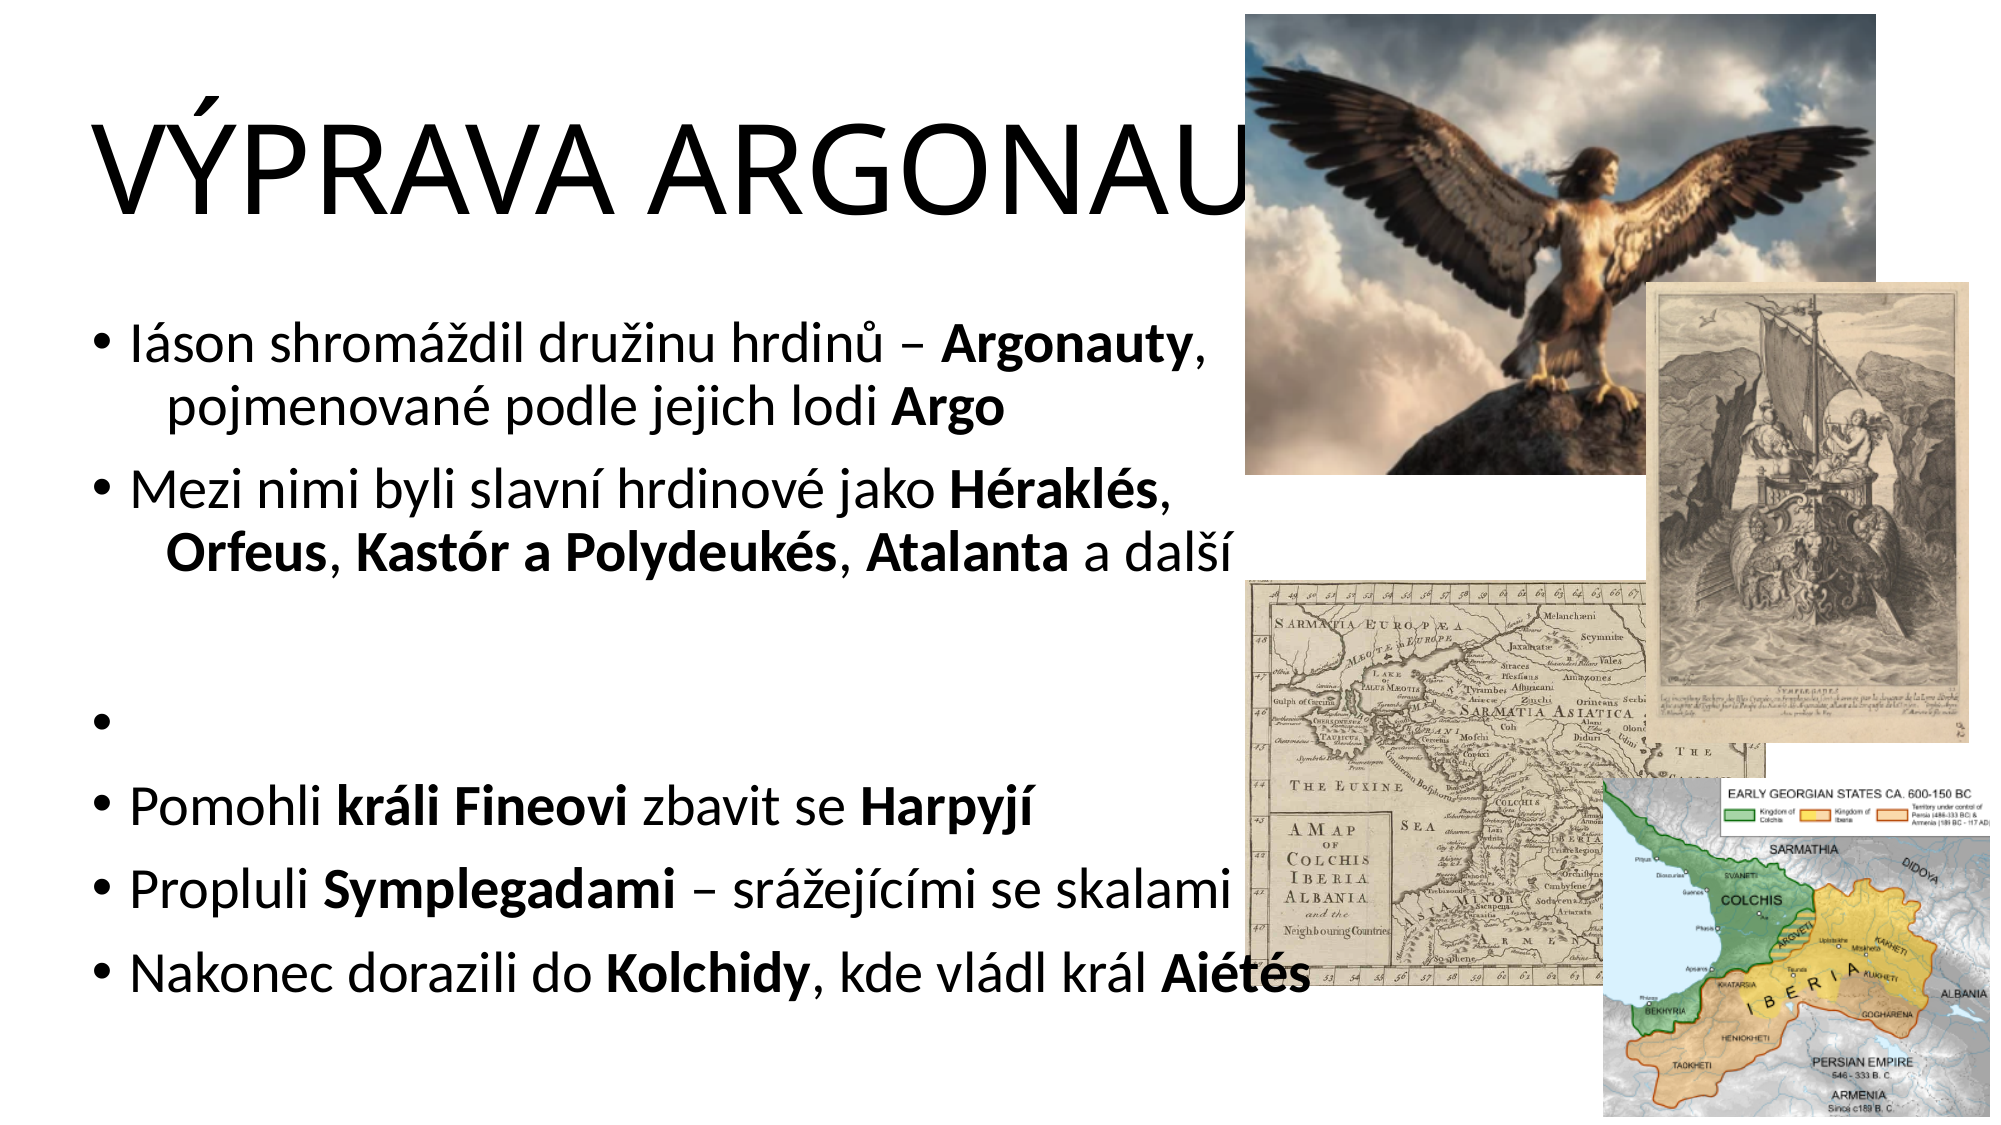

# VÝPRAVA ARGONAUTŮ
Iáson shromáždil družinu hrdinů – Argonauty,
pojmenované podle jejich lodi Argo
Mezi nimi byli slavní hrdinové jako Héraklés,
Orfeus, Kastór a Polydeukés, Atalanta a další
Pomohli králi Fineovi zbavit se Harpyjí
Propluli Symplegadami – srážejícími se skalami
Nakonec dorazili do Kolchidy, kde vládl král Aiétés